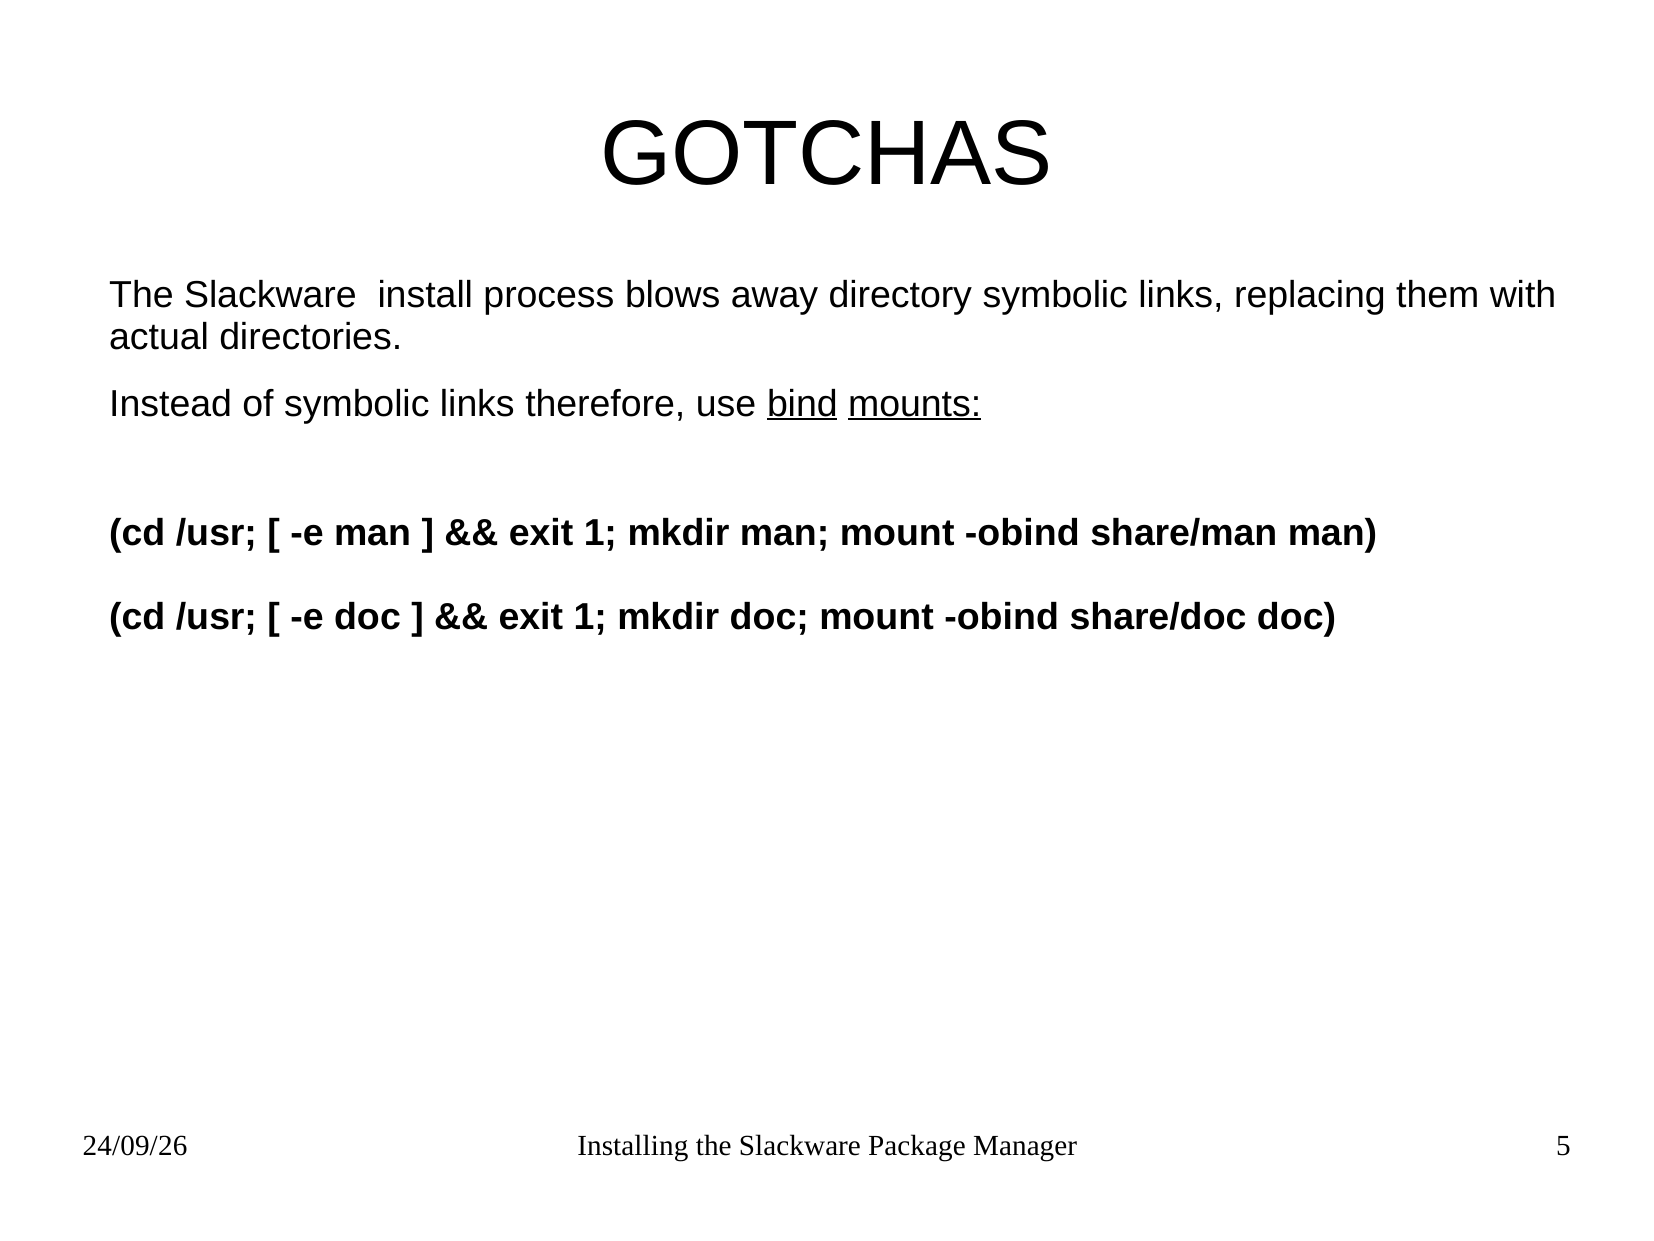

# GOTCHAS
The Slackware install process blows away directory symbolic links, replacing them with actual directories.
Instead of symbolic links therefore, use bind mounts:
(cd /usr; [ -e man ] && exit 1; mkdir man; mount -obind share/man man)
(cd /usr; [ -e doc ] && exit 1; mkdir doc; mount -obind share/doc doc)
Installing the Slackware Package Manager
5